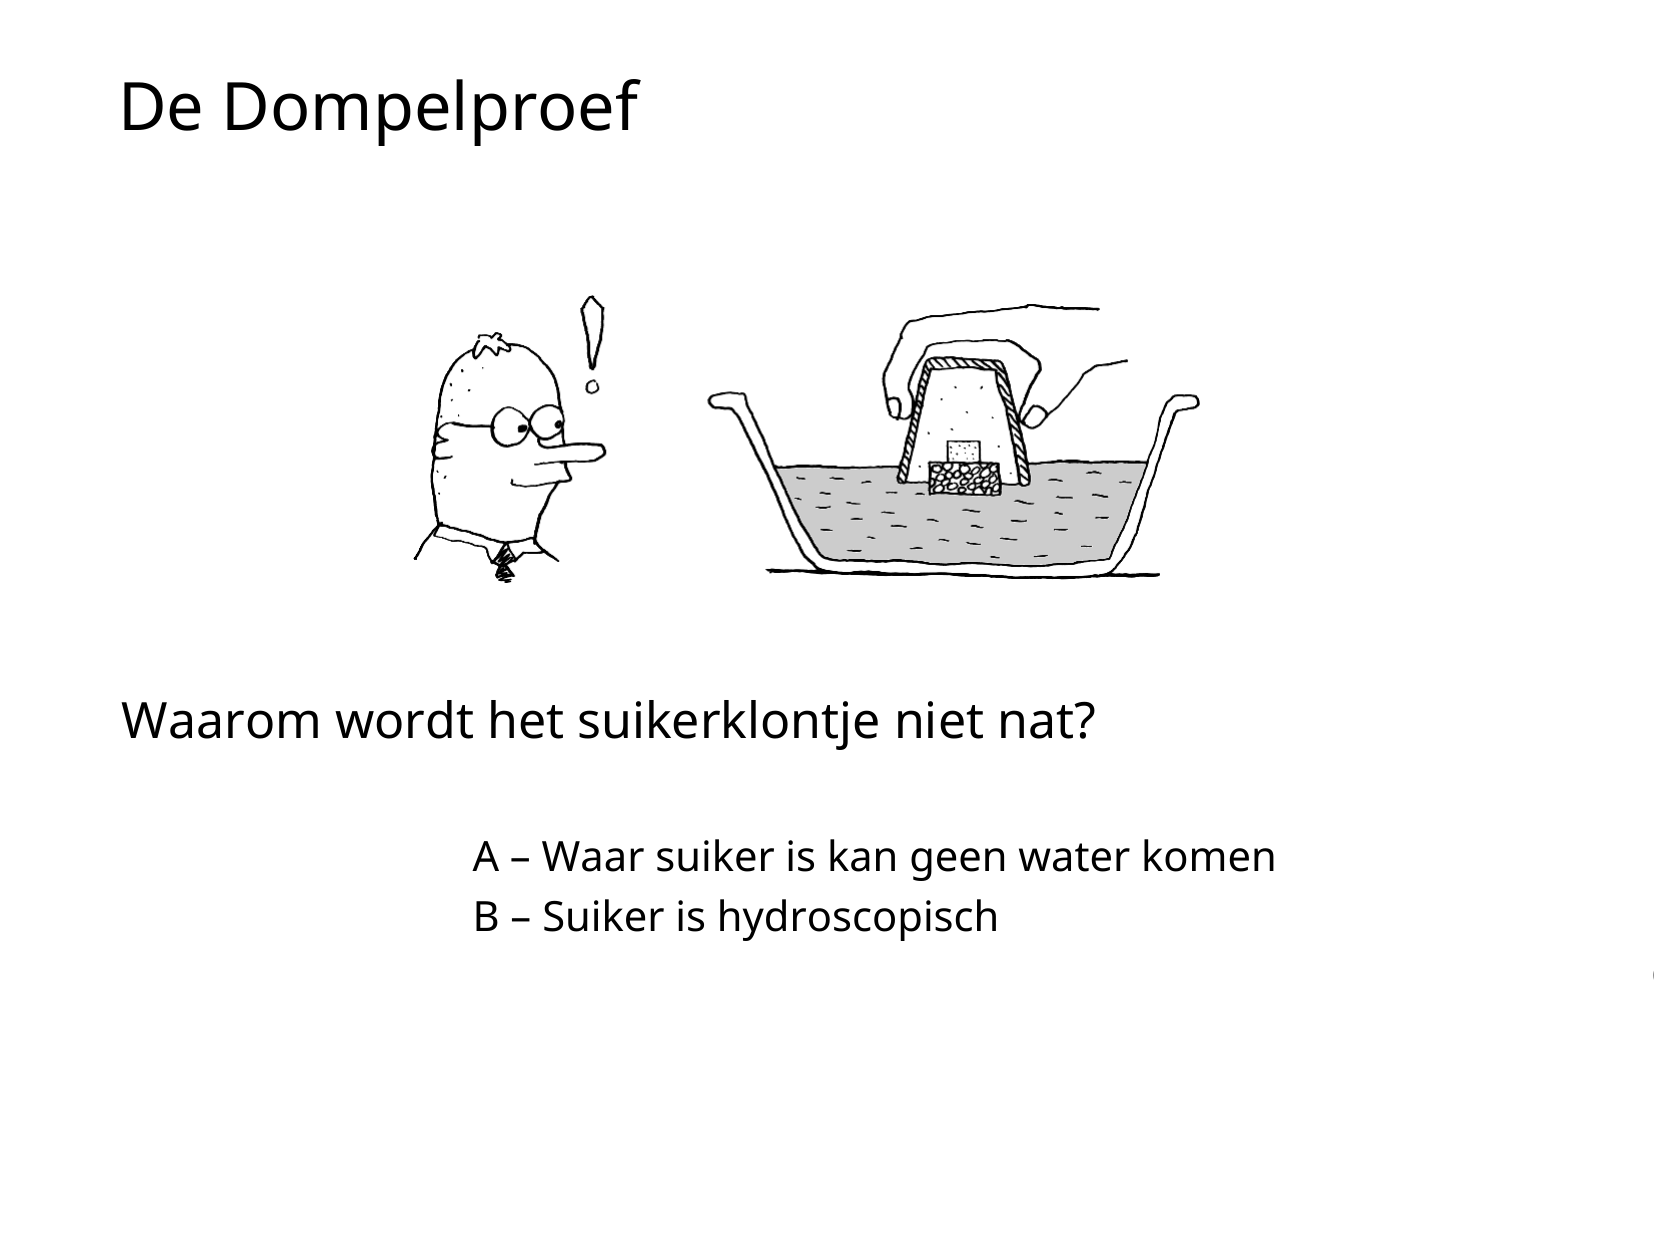

De Dompelproef
Waarom wordt het suikerklontje niet nat?
A – Waar suiker is kan geen water komen
B – Suiker is hydroscopisch
C – Suiker zuigt water op